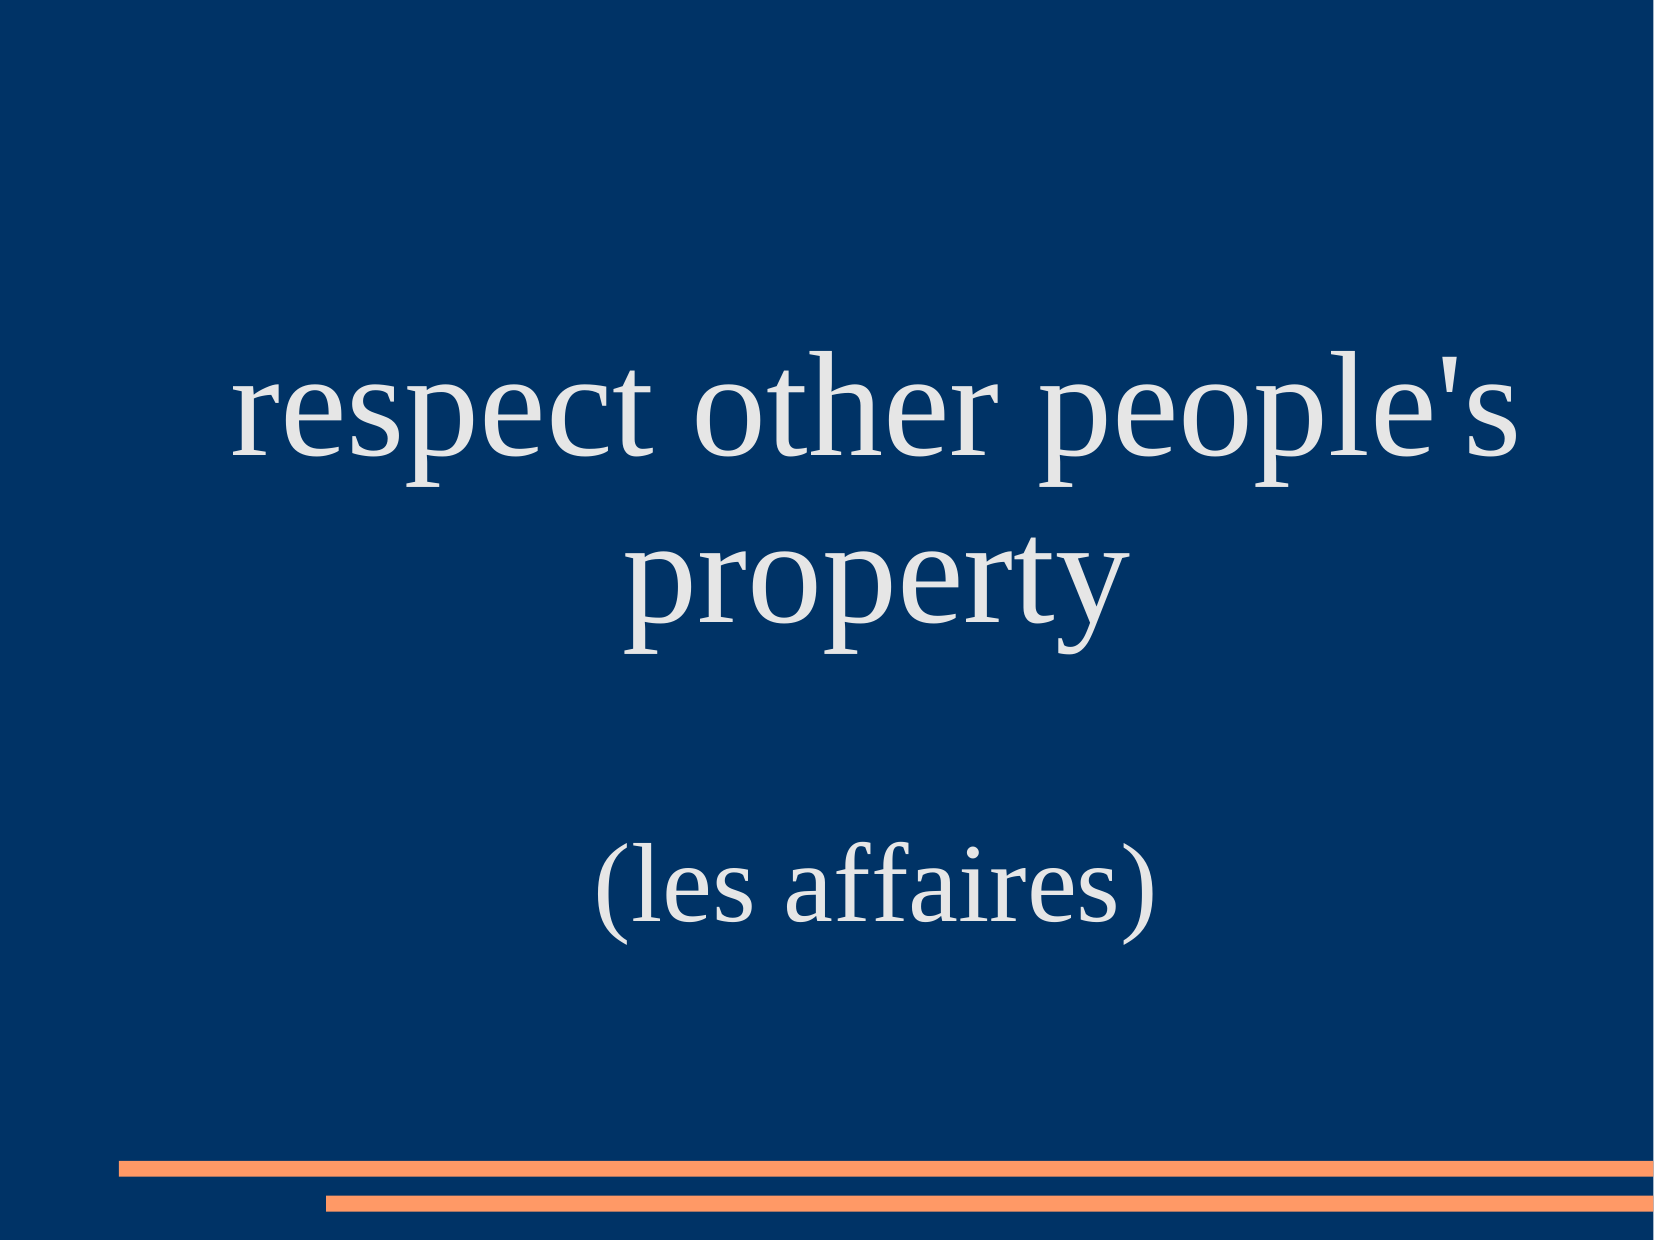

#
respect other people's property
(les affaires)